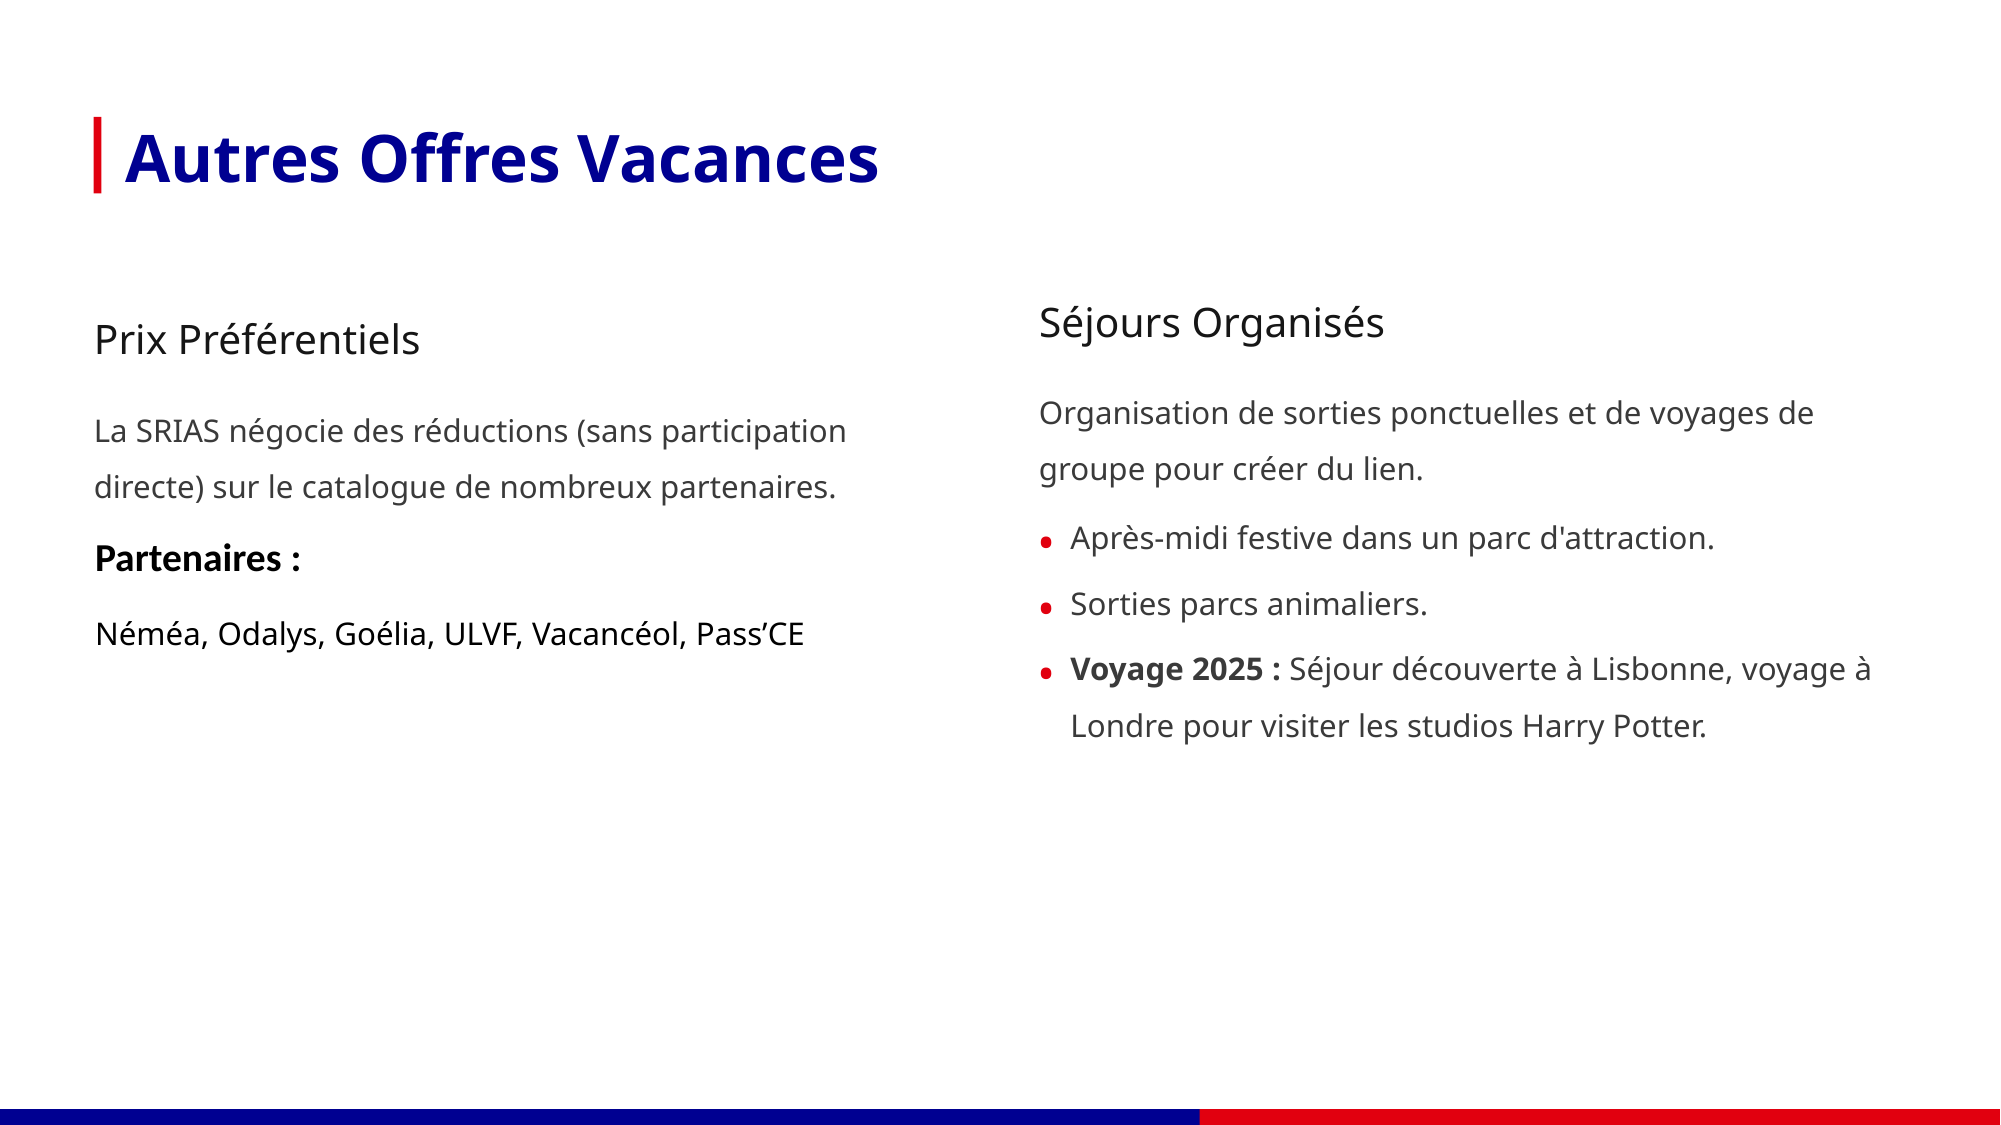

Autres Offres Vacances
Séjours Organisés
Prix Préférentiels
Organisation de sorties ponctuelles et de voyages de groupe pour créer du lien.
La SRIAS négocie des réductions (sans participation directe) sur le catalogue de nombreux partenaires.
•
Après-midi festive dans un parc d'attraction.
Partenaires :
•
Sorties parcs animaliers.
Néméa, Odalys, Goélia, ULVF, Vacancéol, Pass’CE
•
Voyage 2025 : Séjour découverte à Lisbonne, voyage à Londre pour visiter les studios Harry Potter.